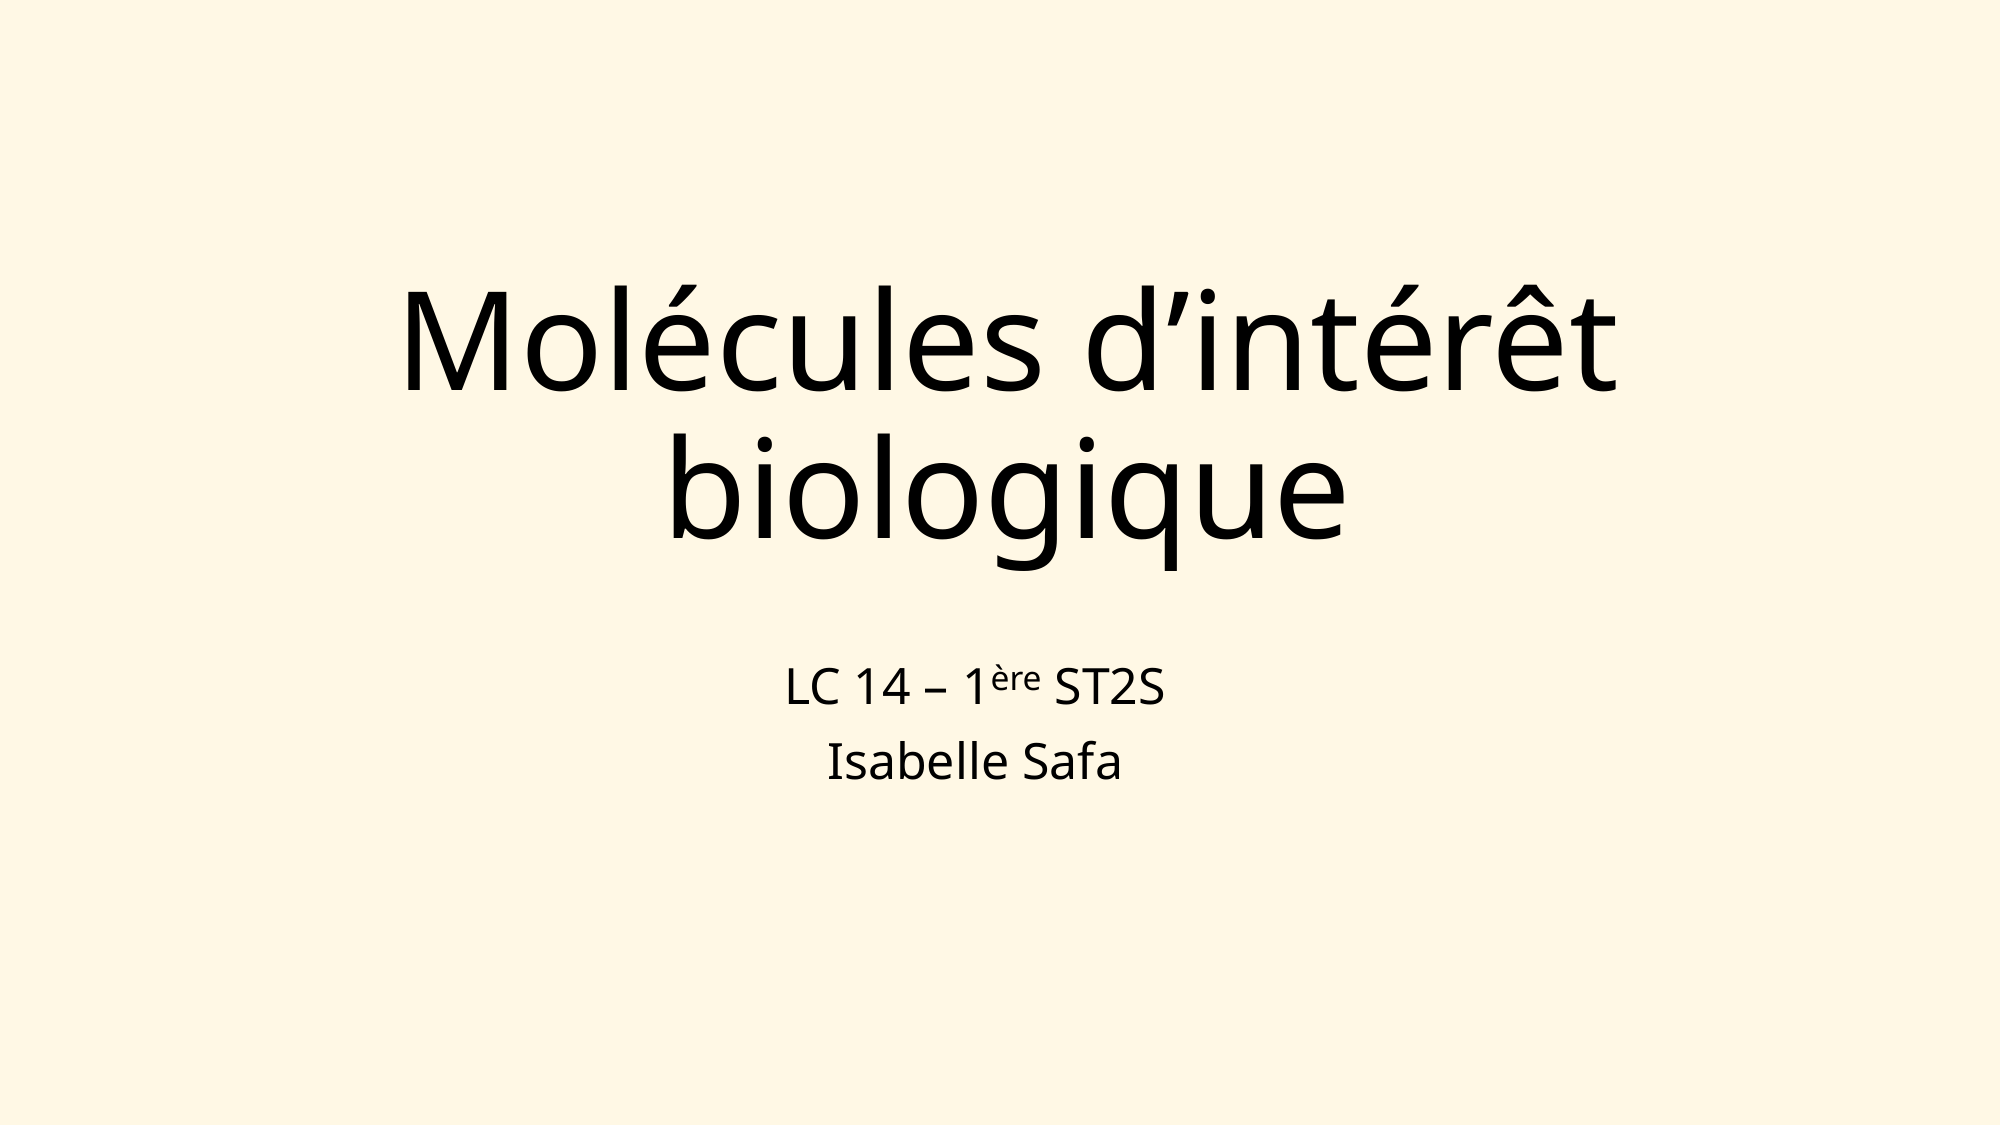

# Molécules d’intérêt biologique
LC 14 – 1ère ST2S
Isabelle Safa